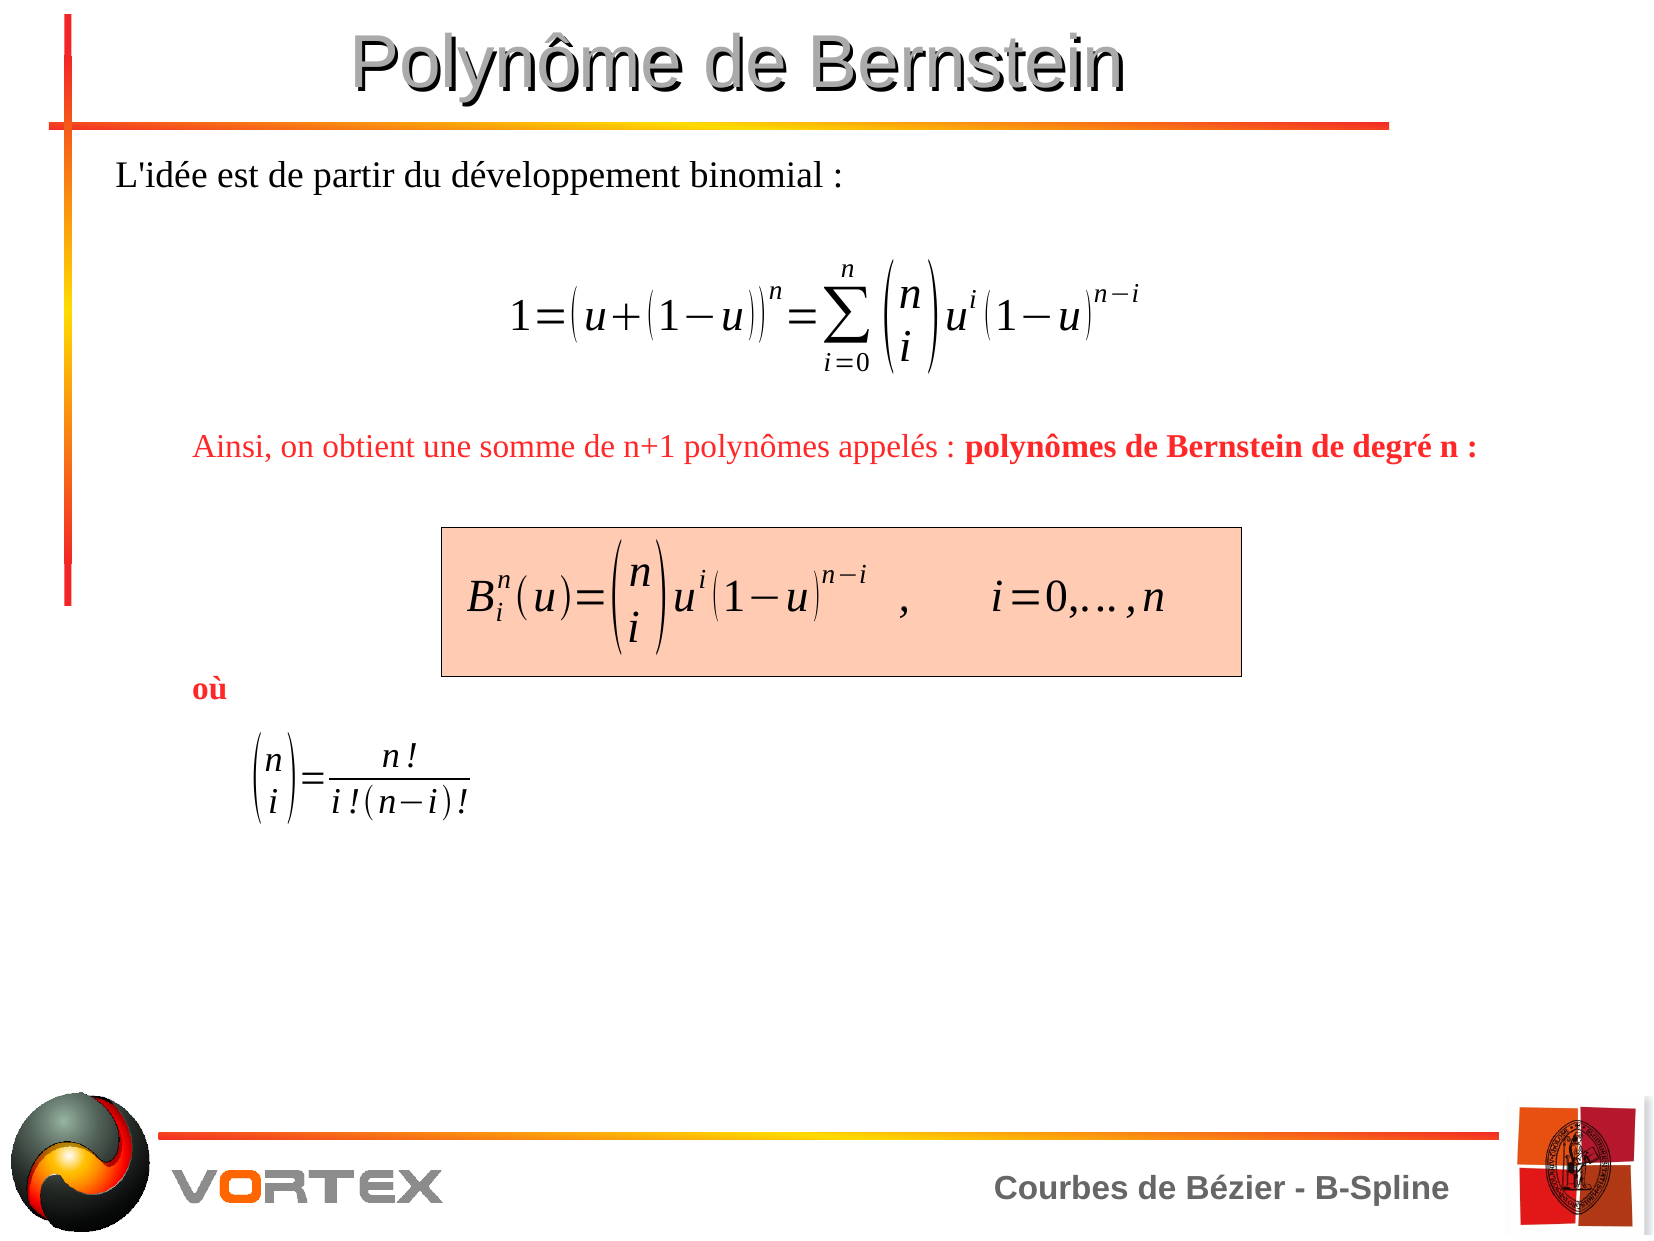

# Polynôme de Bernstein
L'idée est de partir du développement binomial :
Ainsi, on obtient une somme de n+1 polynômes appelés : polynômes de Bernstein de degré n :
où